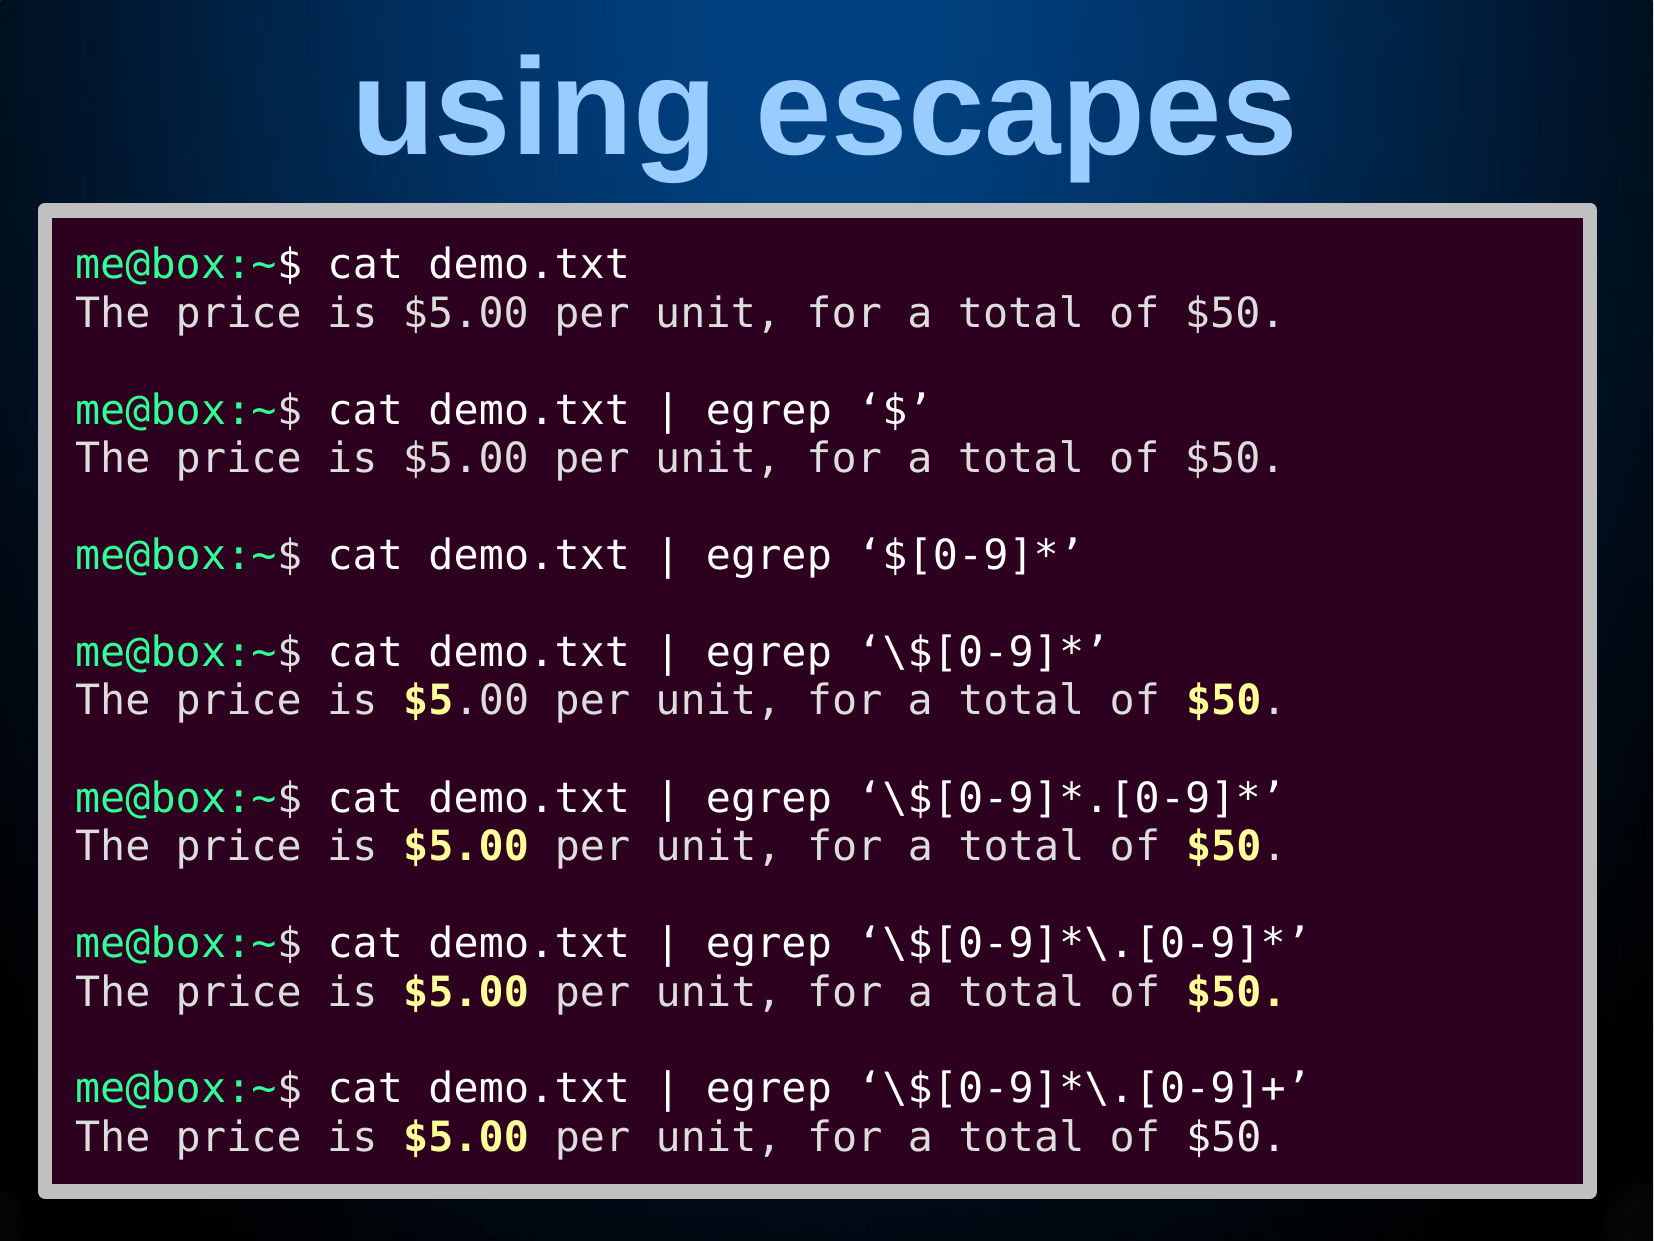

# using escapes
me@box:~$ cat demo.txt
The price is $5.00 per unit, for a total of $50.
me@box:~$ cat demo.txt | egrep ‘$’
The price is $5.00 per unit, for a total of $50.
me@box:~$ cat demo.txt | egrep ‘$[0-9]*’
me@box:~$ cat demo.txt | egrep ‘\$[0-9]*’
The price is $5.00 per unit, for a total of $50.
me@box:~$ cat demo.txt | egrep ‘\$[0-9]*.[0-9]*’
The price is $5.00 per unit, for a total of $50.
me@box:~$ cat demo.txt | egrep ‘\$[0-9]*\.[0-9]*’
The price is $5.00 per unit, for a total of $50.
me@box:~$ cat demo.txt | egrep ‘\$[0-9]*\.[0-9]+’
The price is $5.00 per unit, for a total of $50.